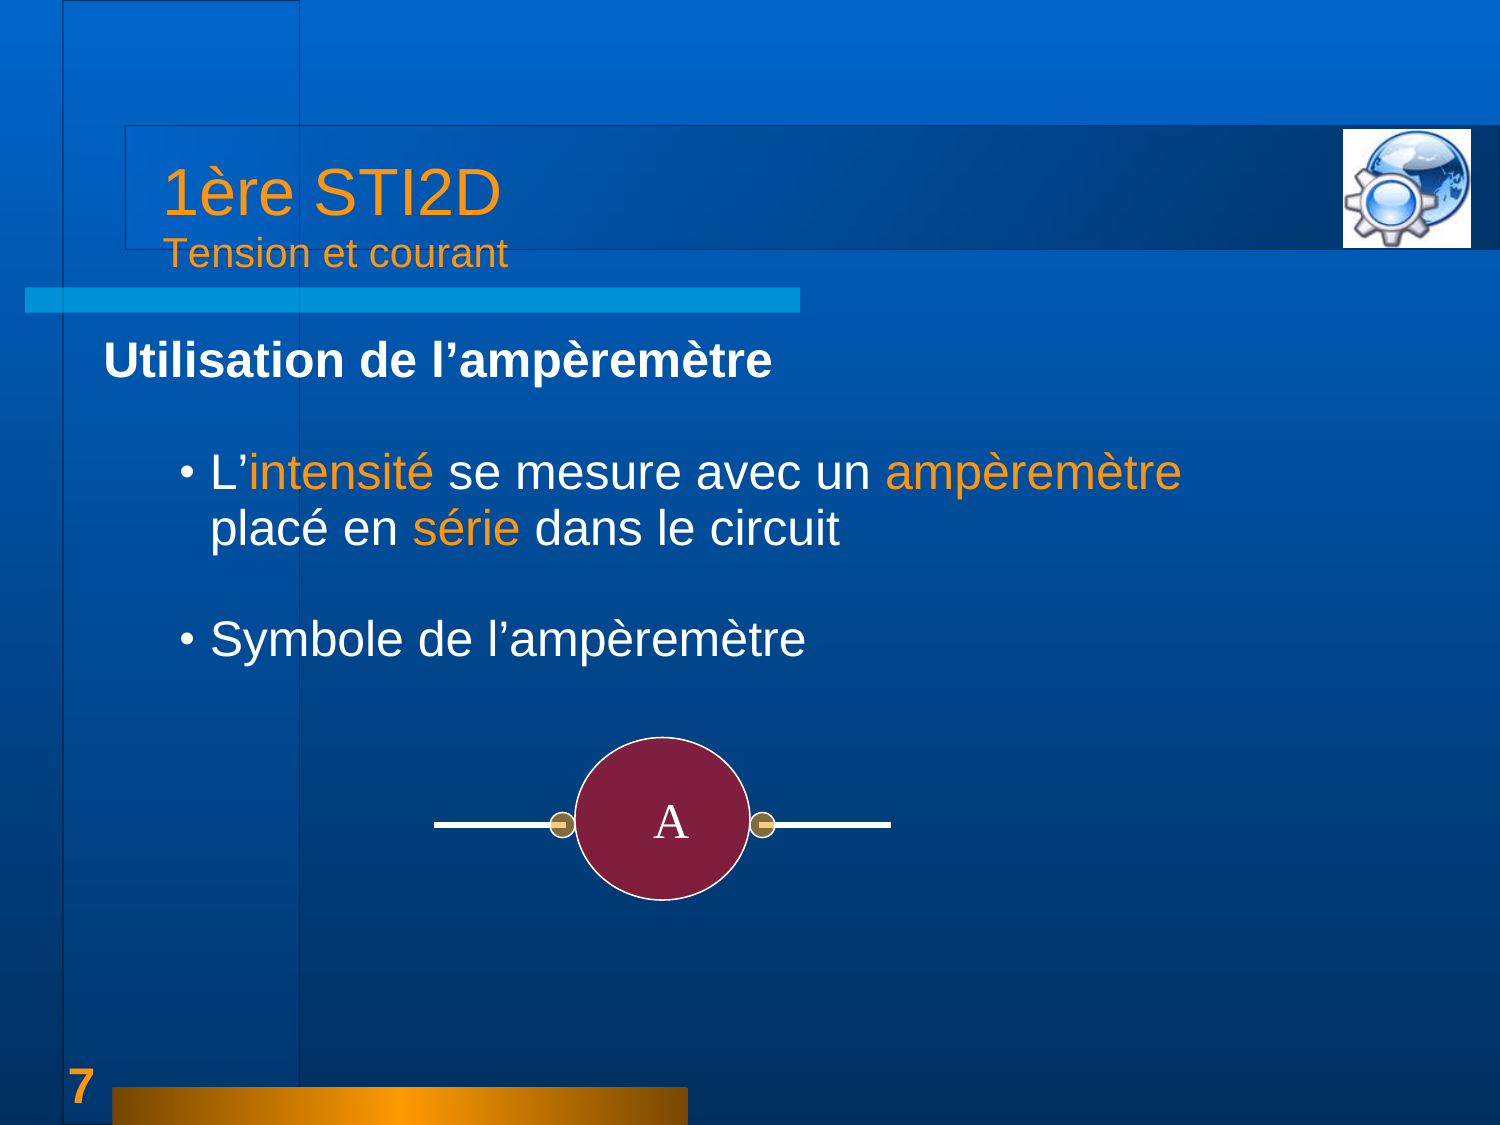

Utilisation de l’ampèremètre
 L’intensité se mesure avec un ampèremètre
 placé en série dans le circuit
 Symbole de l’ampèremètre
A